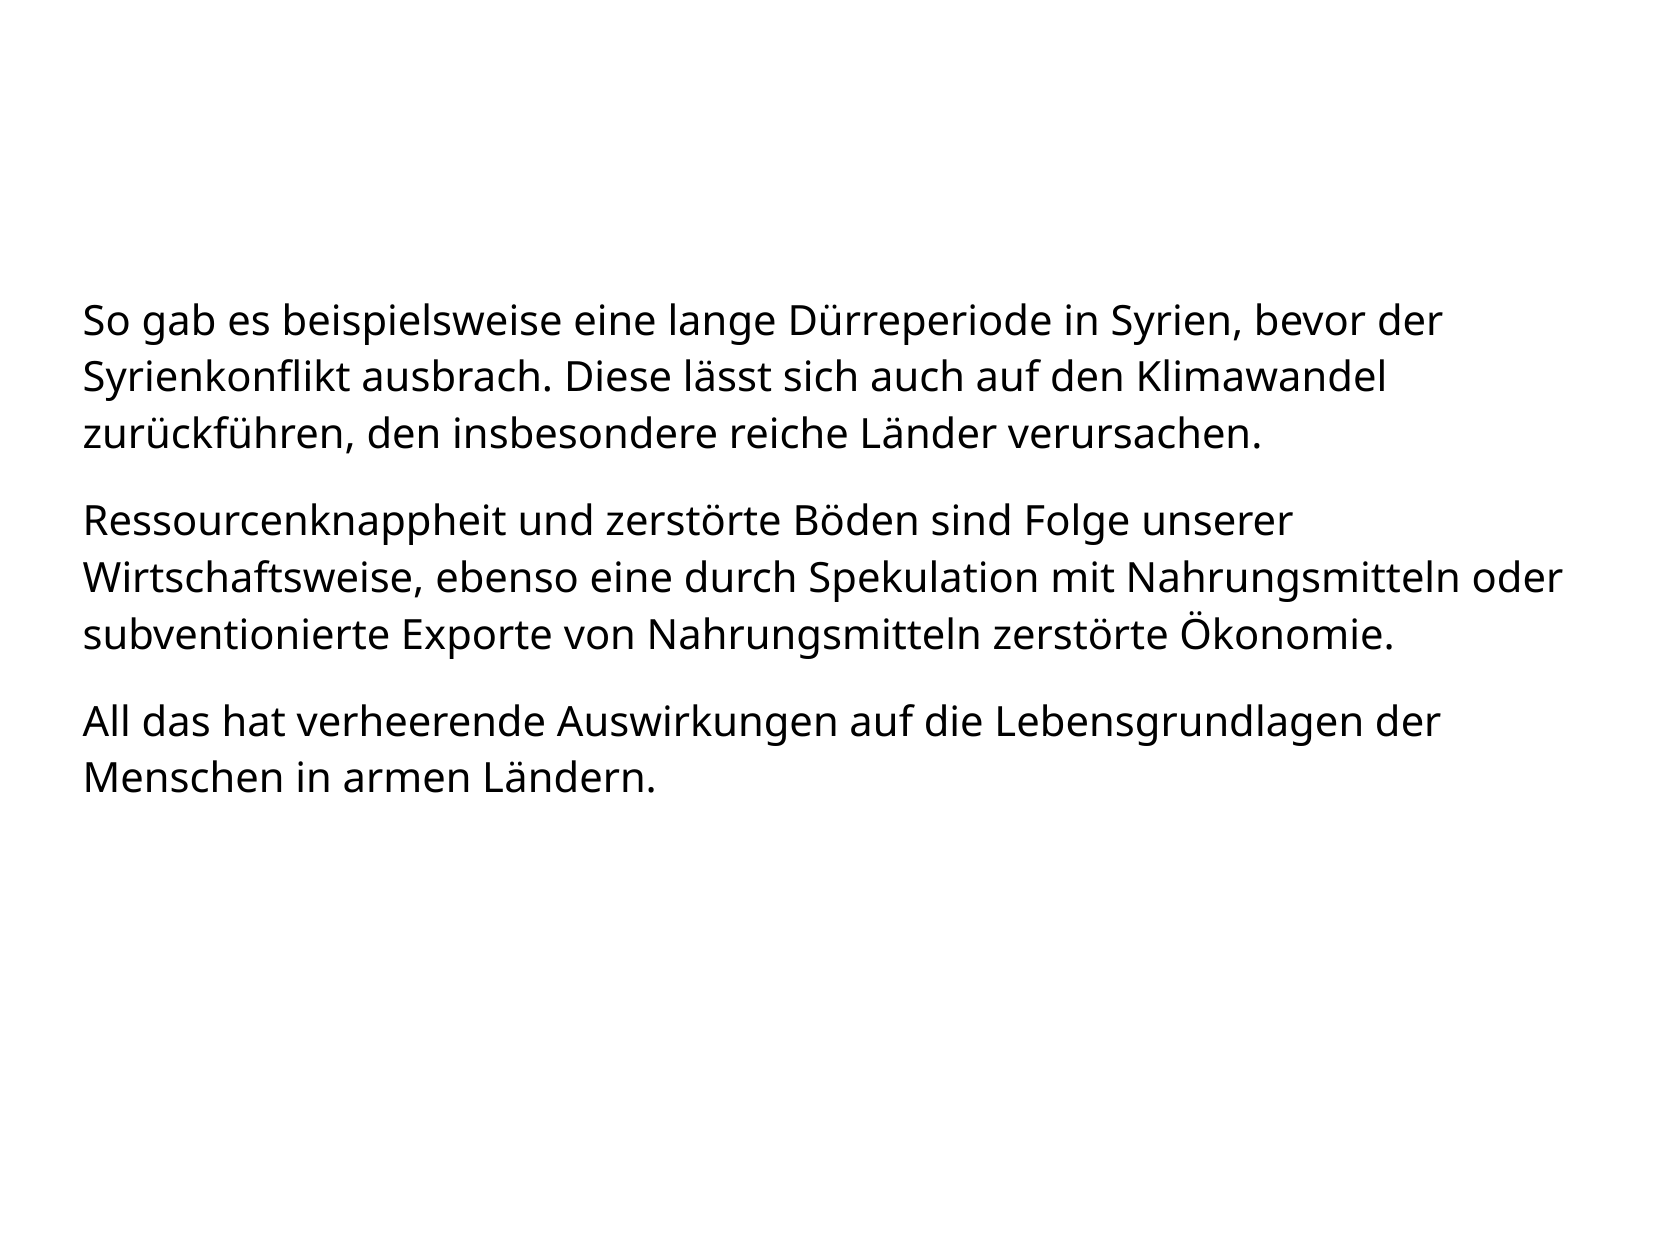

#
So gab es beispielsweise eine lange Dürreperiode in Syrien, bevor der Syrienkonflikt ausbrach. Diese lässt sich auch auf den Klimawandel zurückführen, den insbesondere reiche Länder verursachen.
Ressourcenknappheit und zerstörte Böden sind Folge unserer Wirtschaftsweise, ebenso eine durch Spekulation mit Nahrungsmitteln oder subventionierte Exporte von Nahrungsmitteln zerstörte Ökonomie.
All das hat verheerende Auswirkungen auf die Lebensgrundlagen der Menschen in armen Ländern.